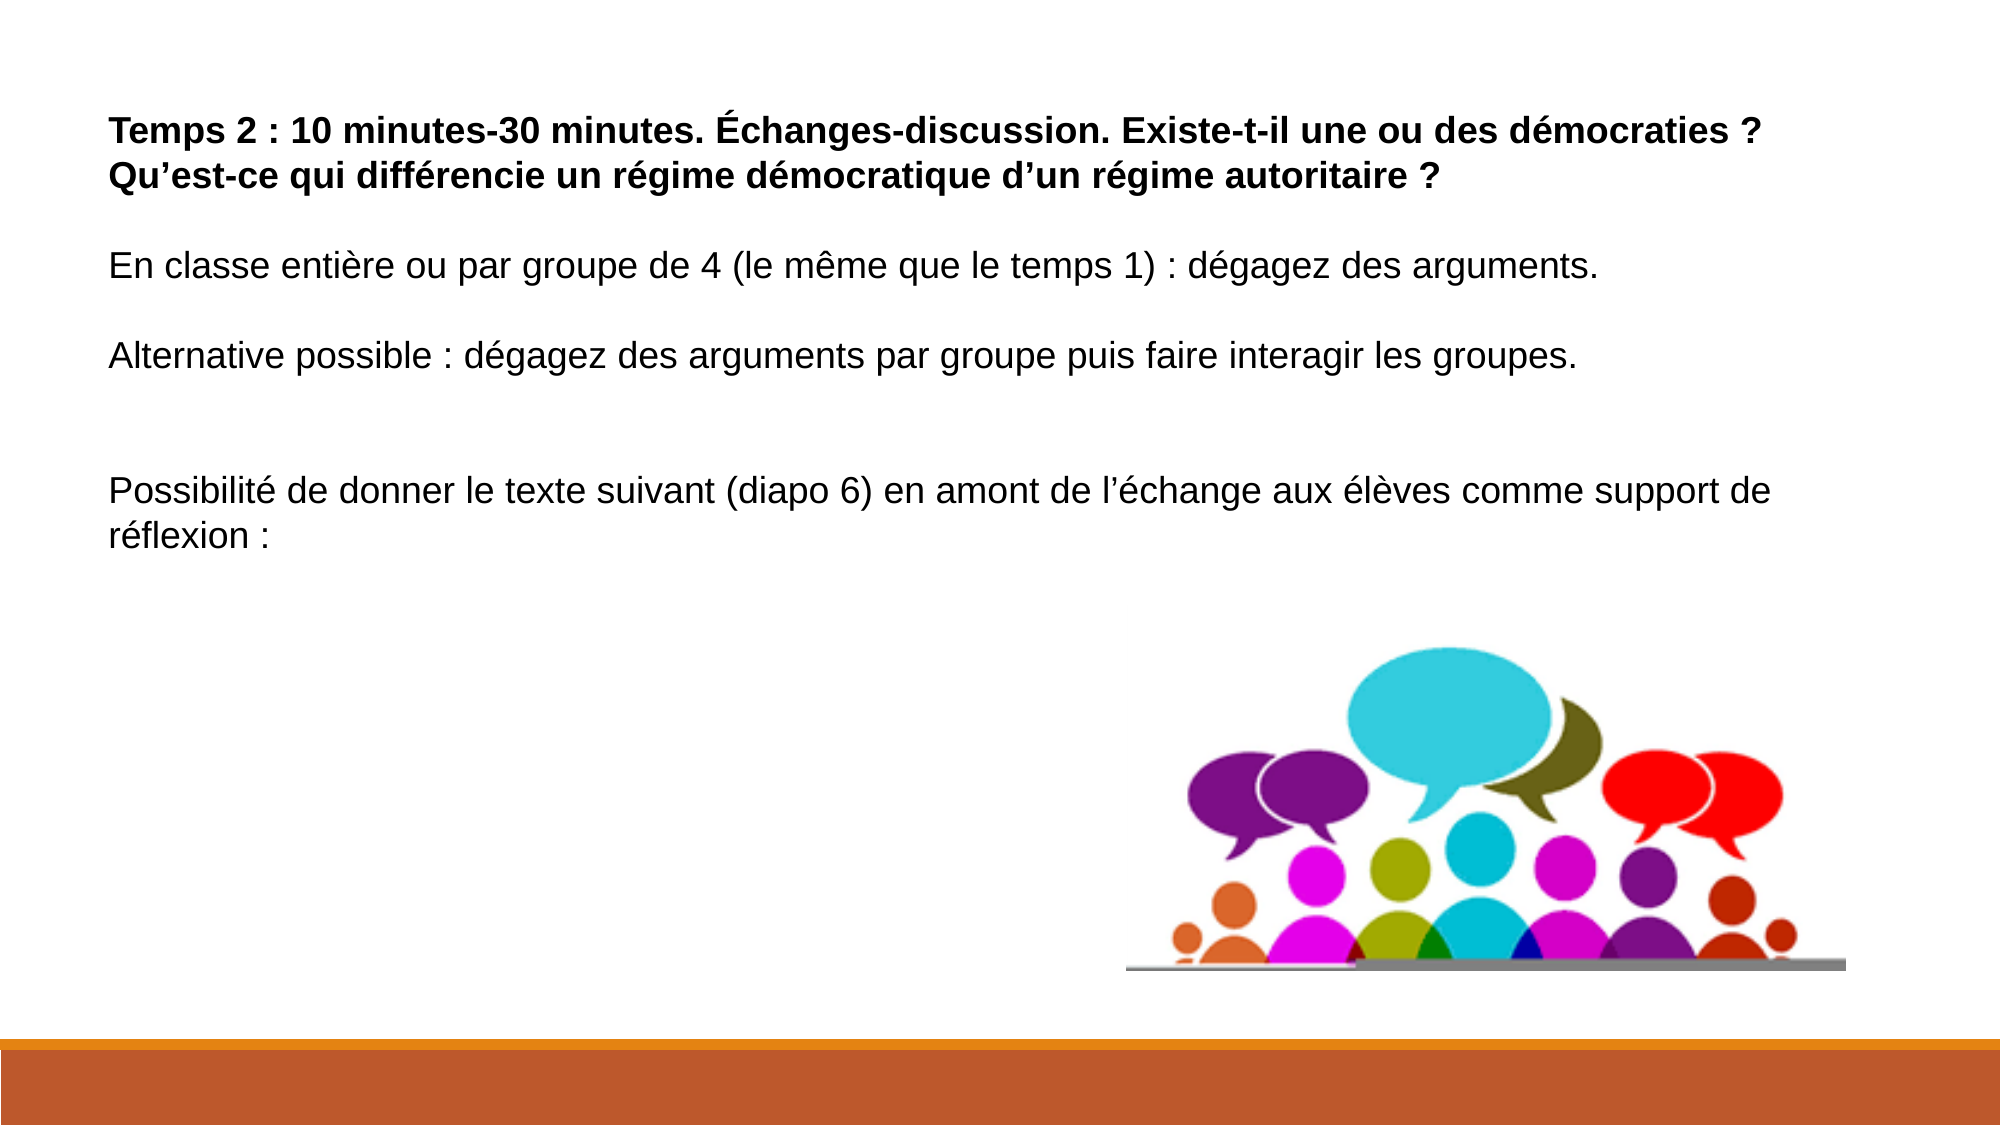

Temps 2 : 10 minutes-30 minutes. Échanges-discussion. Existe-t-il une ou des démocraties ? Qu’est-ce qui différencie un régime démocratique d’un régime autoritaire ?
En classe entière ou par groupe de 4 (le même que le temps 1) : dégagez des arguments.
Alternative possible : dégagez des arguments par groupe puis faire interagir les groupes.
Possibilité de donner le texte suivant (diapo 6) en amont de l’échange aux élèves comme support de réflexion :